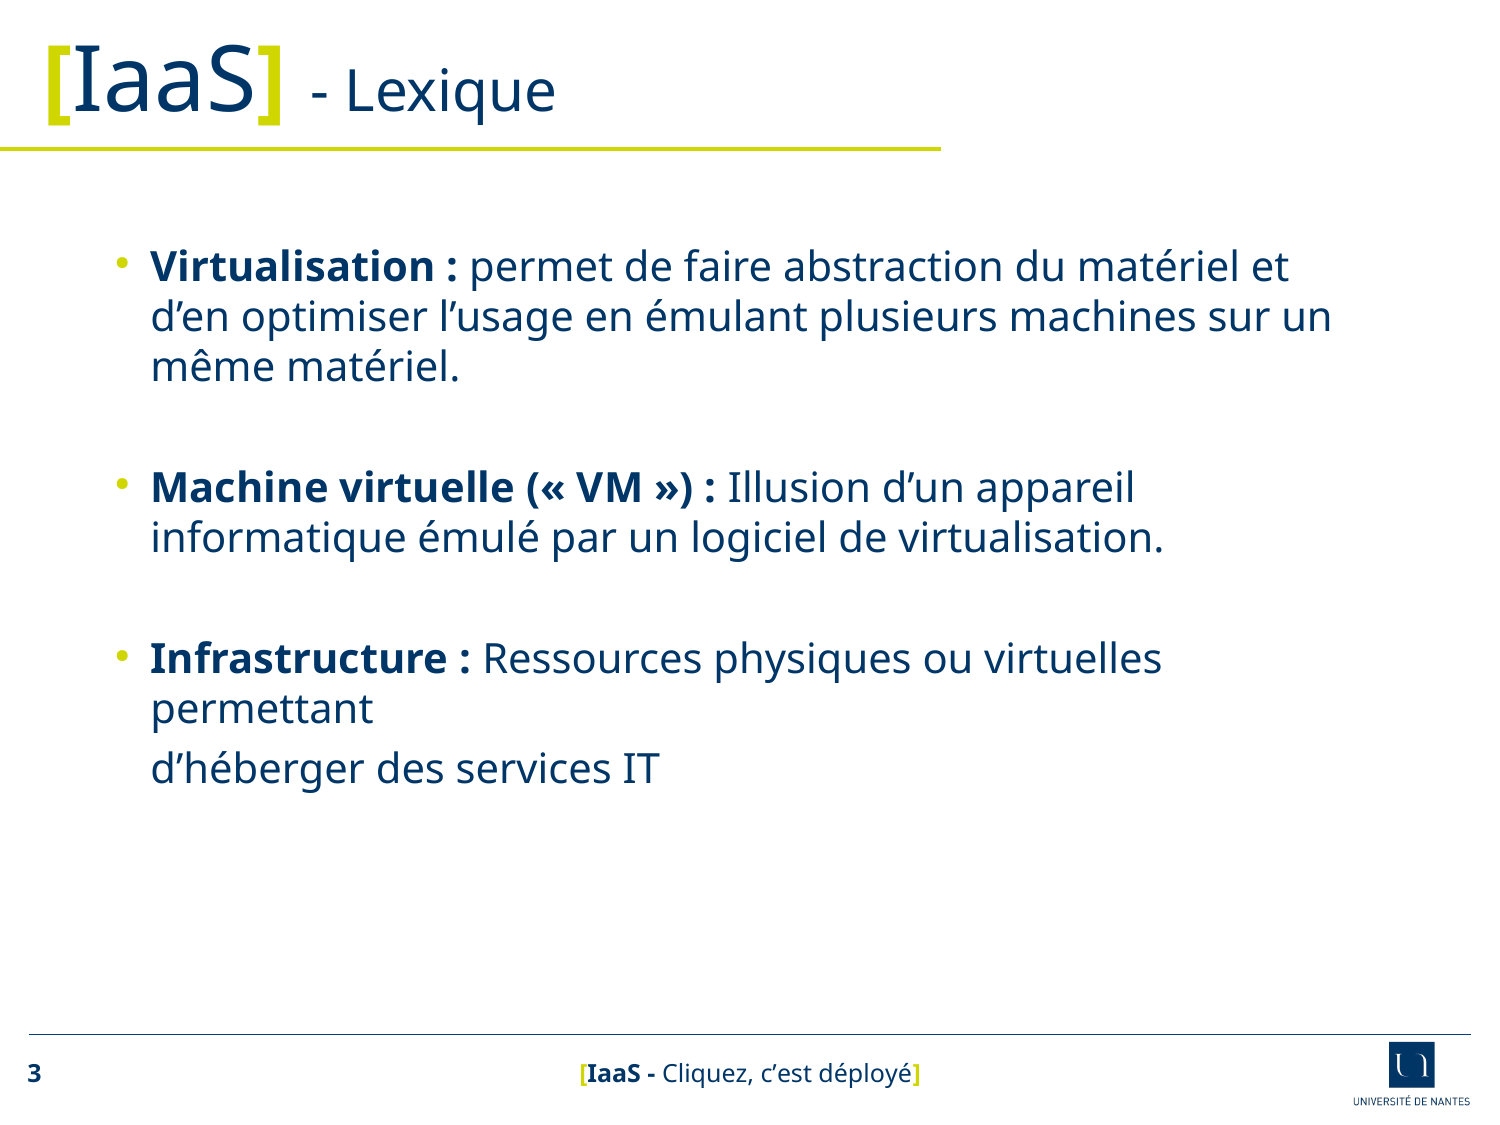

# [IaaS] - Lexique
Virtualisation : permet de faire abstraction du matériel et d’en optimiser l’usage en émulant plusieurs machines sur un même matériel.
Machine virtuelle (« VM ») : Illusion d’un appareil informatique émulé par un logiciel de virtualisation.
Infrastructure : Ressources physiques ou virtuelles permettant
d’héberger des services IT
[IaaS - Cliquez, c’est déployé]